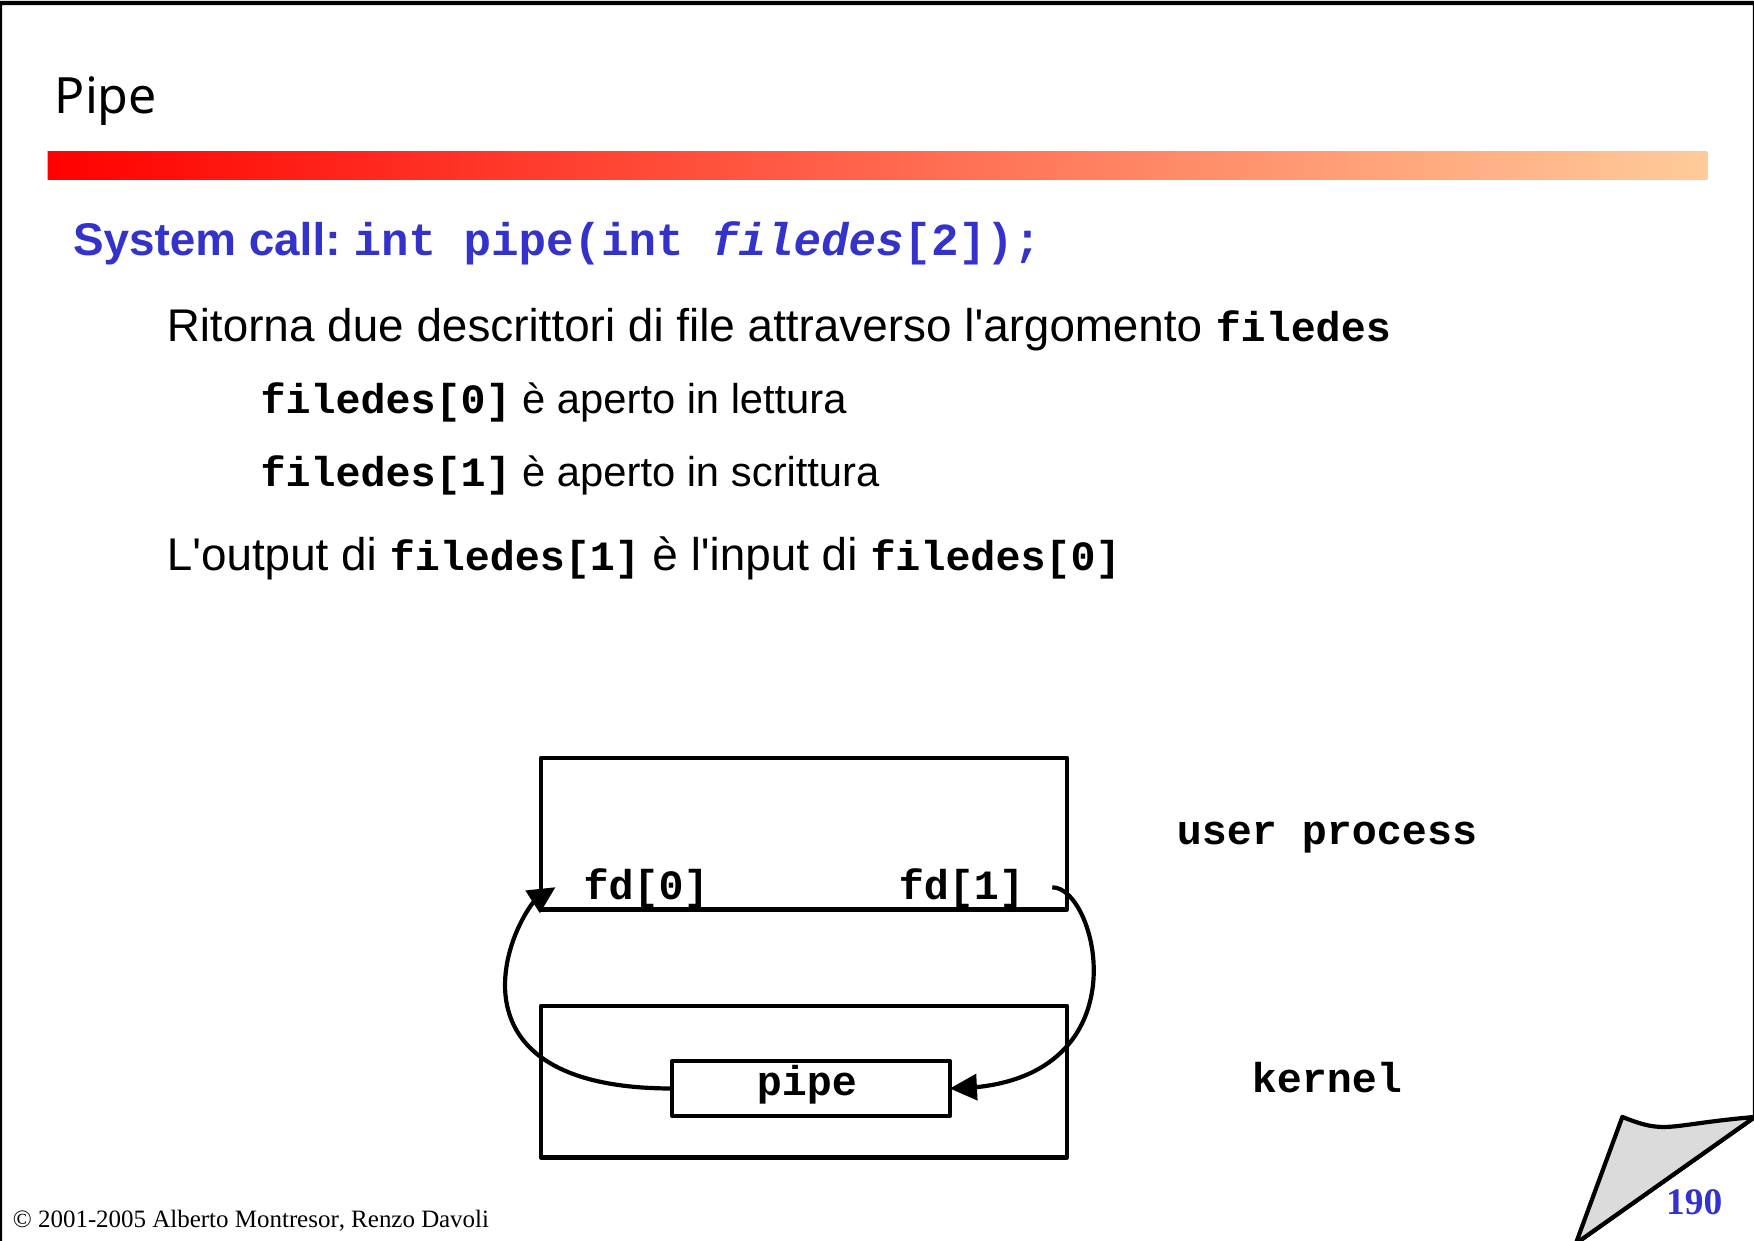

# Pipe
System call: int pipe(int filedes[2]);
Ritorna due descrittori di file attraverso l'argomento filedes
filedes[0] è aperto in lettura
filedes[1] è aperto in scrittura
L'output di filedes[1] è l'input di filedes[0]
user process
fd[0]
fd[1]
kernel
pipe